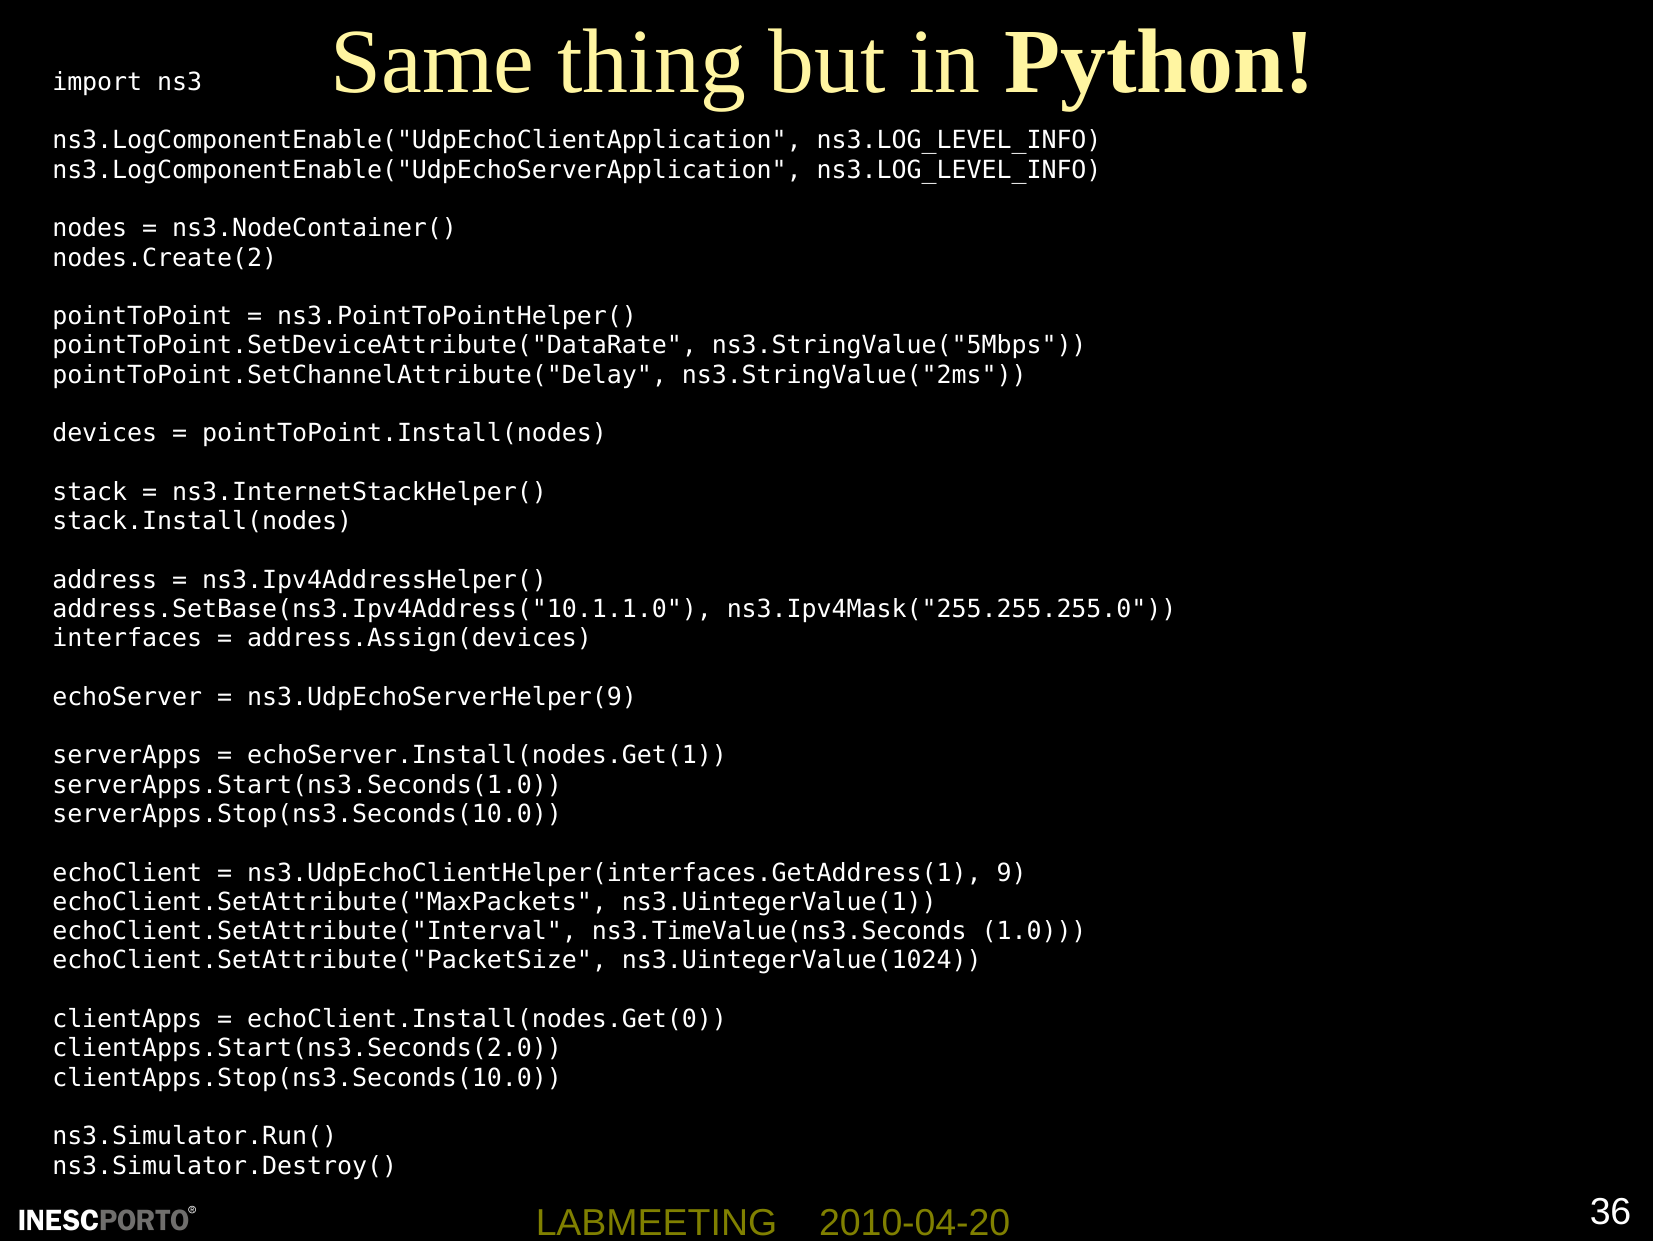

# Same thing but in Python!
import ns3
ns3.LogComponentEnable("UdpEchoClientApplication", ns3.LOG_LEVEL_INFO)
ns3.LogComponentEnable("UdpEchoServerApplication", ns3.LOG_LEVEL_INFO)
nodes = ns3.NodeContainer()
nodes.Create(2)
pointToPoint = ns3.PointToPointHelper()
pointToPoint.SetDeviceAttribute("DataRate", ns3.StringValue("5Mbps"))
pointToPoint.SetChannelAttribute("Delay", ns3.StringValue("2ms"))
devices = pointToPoint.Install(nodes)
stack = ns3.InternetStackHelper()
stack.Install(nodes)
address = ns3.Ipv4AddressHelper()
address.SetBase(ns3.Ipv4Address("10.1.1.0"), ns3.Ipv4Mask("255.255.255.0"))
interfaces = address.Assign(devices)
echoServer = ns3.UdpEchoServerHelper(9)
serverApps = echoServer.Install(nodes.Get(1))
serverApps.Start(ns3.Seconds(1.0))
serverApps.Stop(ns3.Seconds(10.0))
echoClient = ns3.UdpEchoClientHelper(interfaces.GetAddress(1), 9)
echoClient.SetAttribute("MaxPackets", ns3.UintegerValue(1))
echoClient.SetAttribute("Interval", ns3.TimeValue(ns3.Seconds (1.0)))
echoClient.SetAttribute("PacketSize", ns3.UintegerValue(1024))
clientApps = echoClient.Install(nodes.Get(0))
clientApps.Start(ns3.Seconds(2.0))
clientApps.Stop(ns3.Seconds(10.0))
ns3.Simulator.Run()
ns3.Simulator.Destroy()